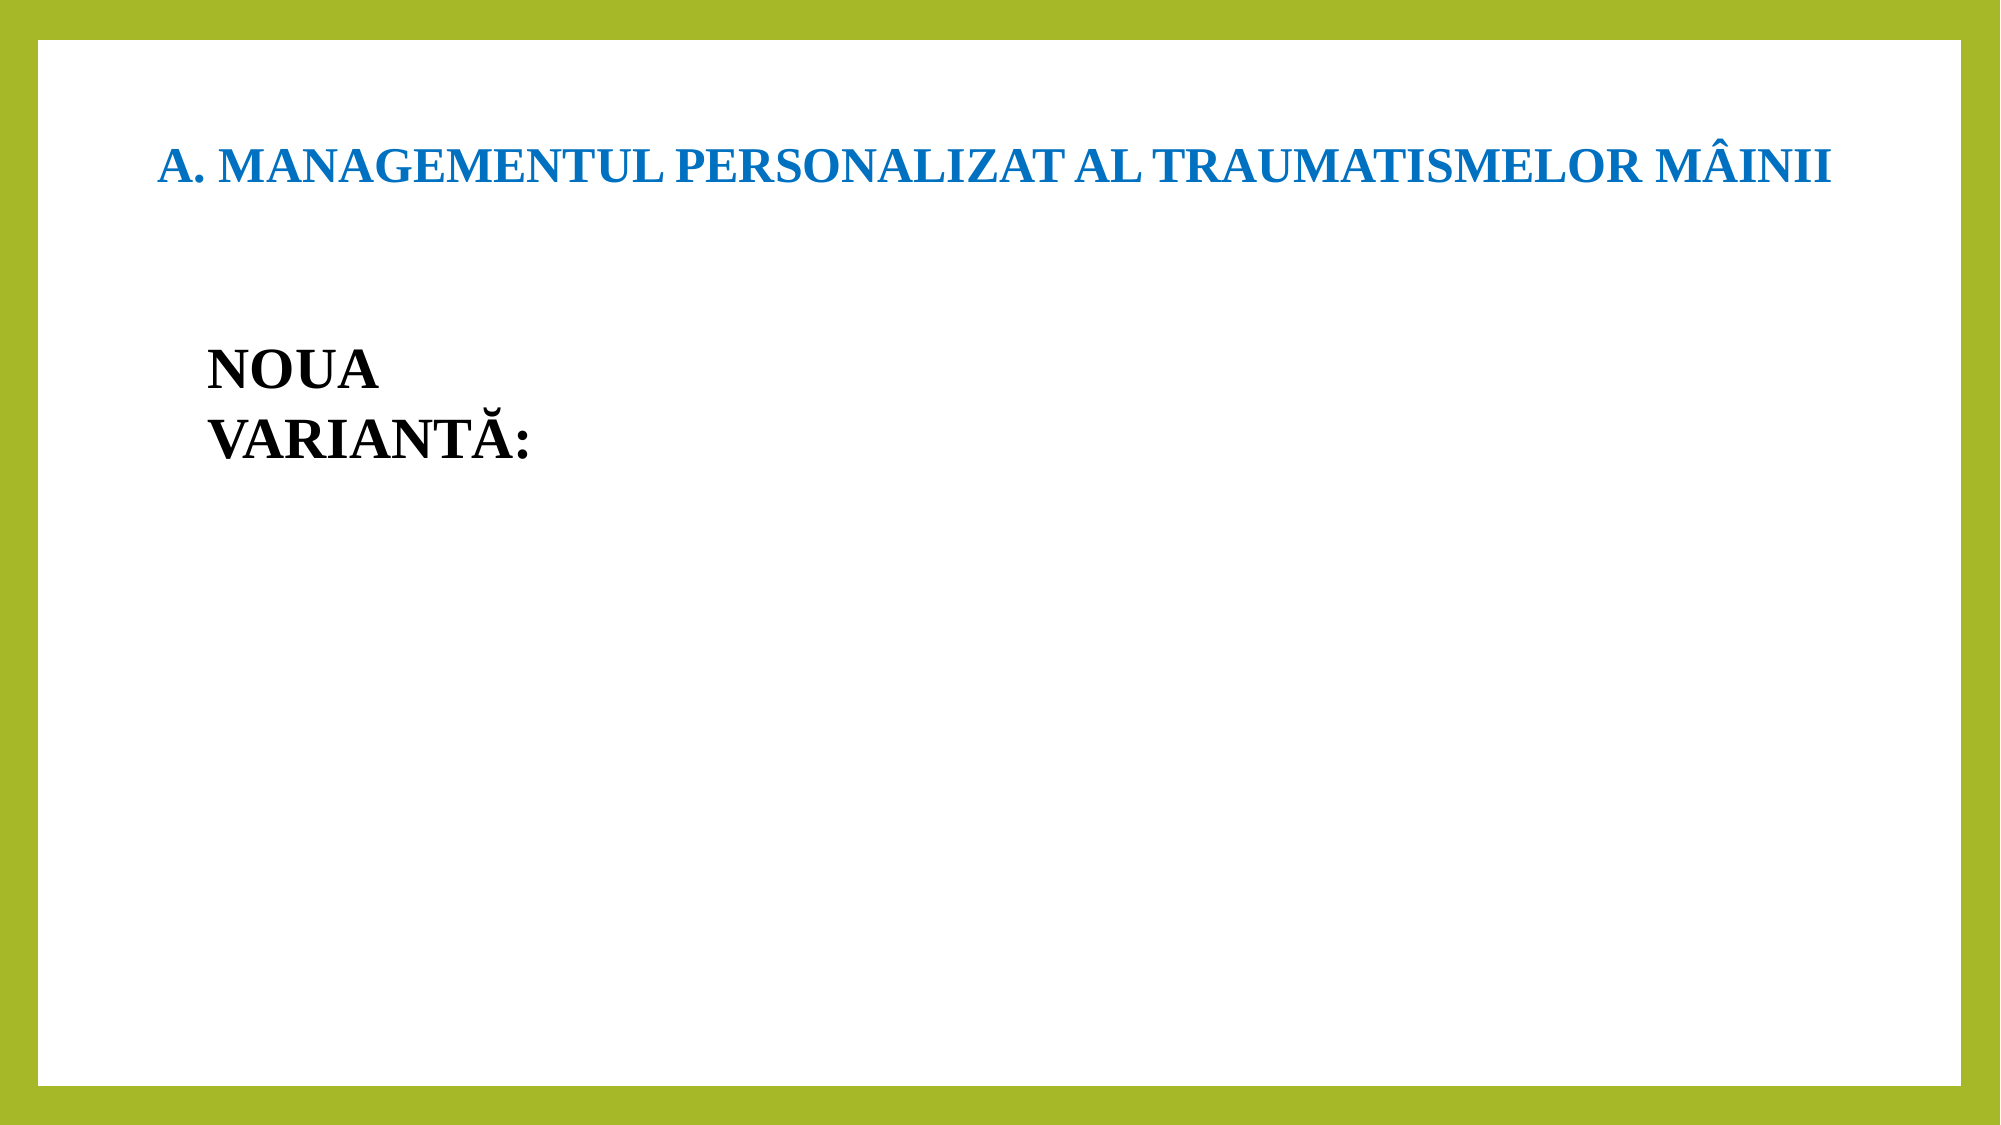

# A. MANAGEMENTUL PERSONALIZAT AL TRAUMATISMELOR MÂINII
NOUA
VARIANTĂ: